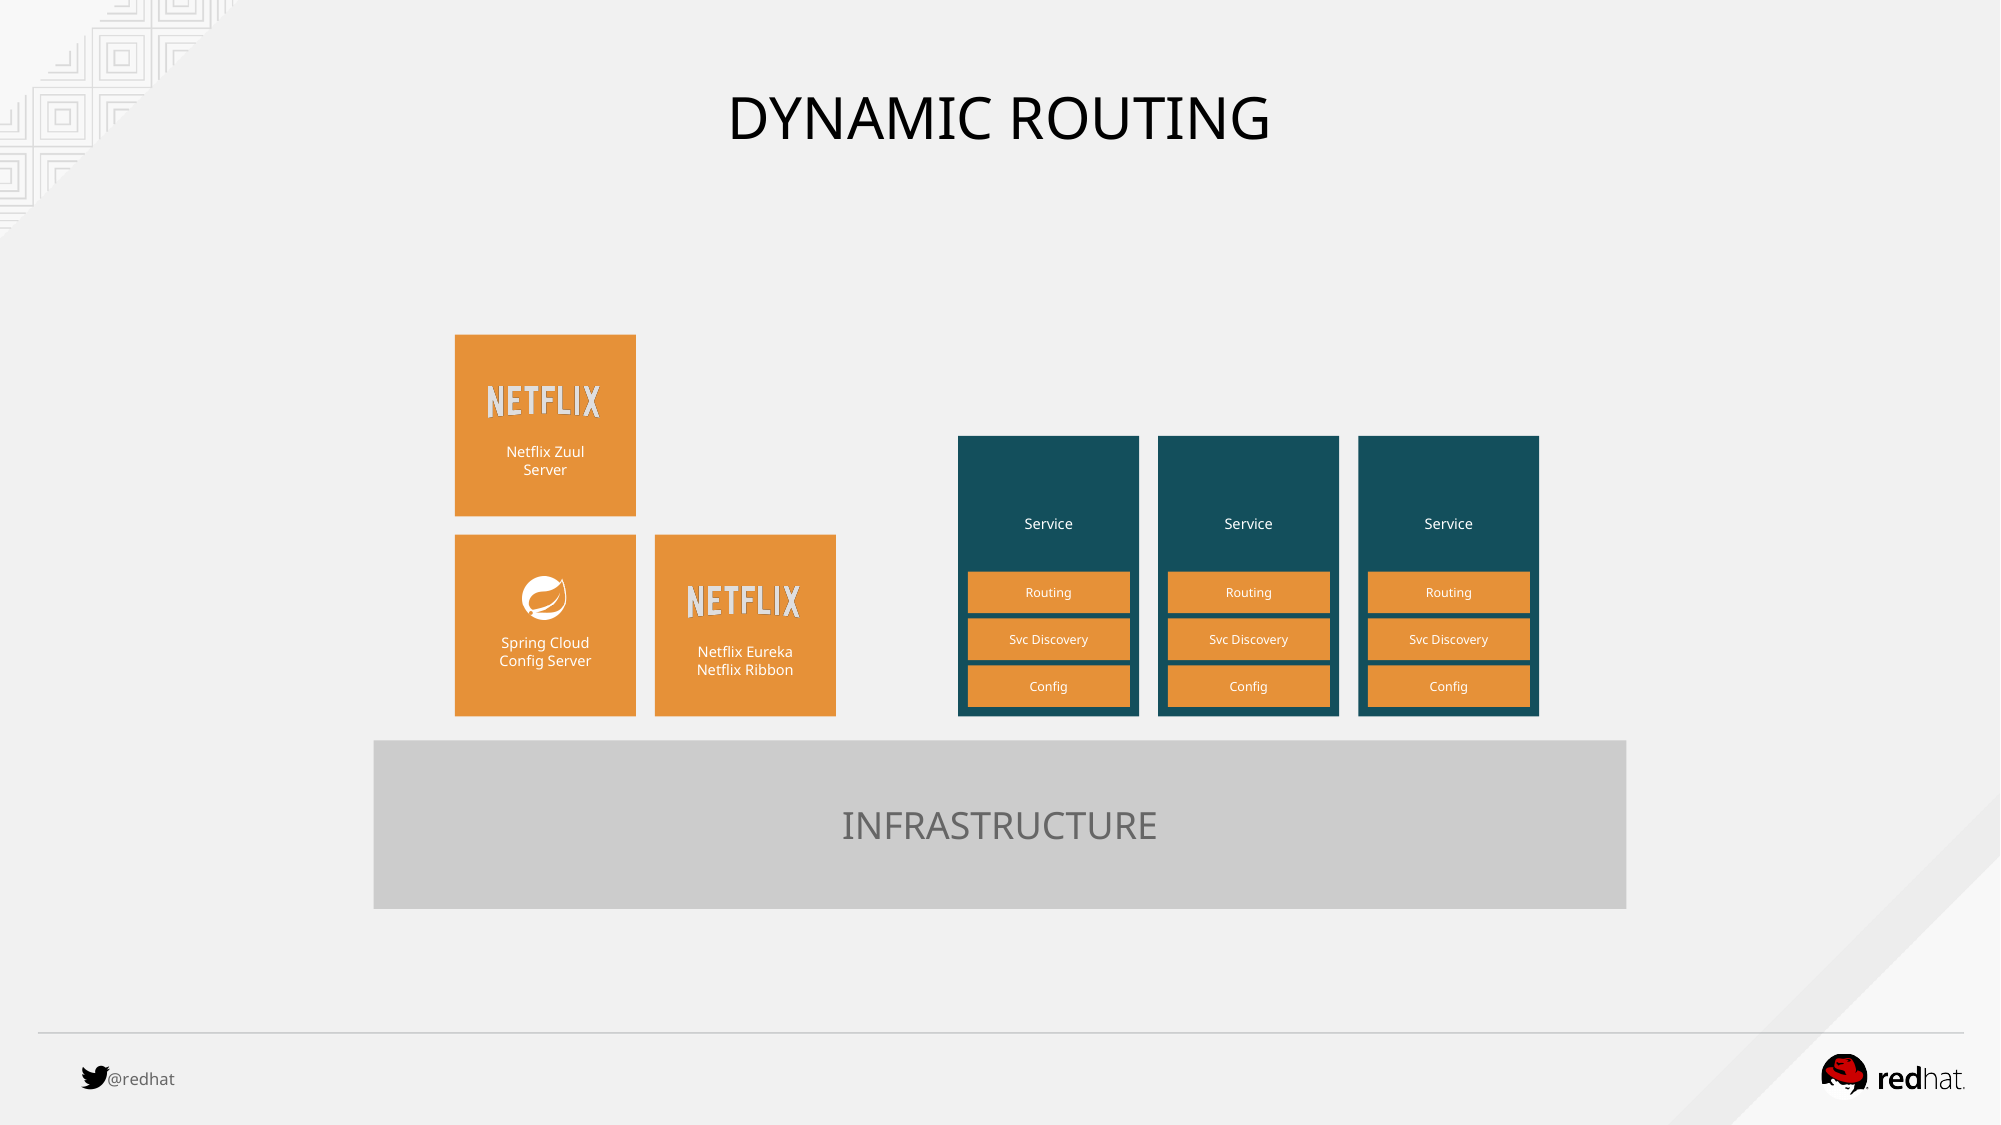

# DYNAMIC ROUTING
Netflix Zuul
Server
Service
Service
Service
Spring Cloud
Config Server
Netflix Eureka
Netflix Ribbon
Routing
Routing
Routing
Svc Discovery
Svc Discovery
Svc Discovery
Config
Config
Config
INFRASTRUCTURE